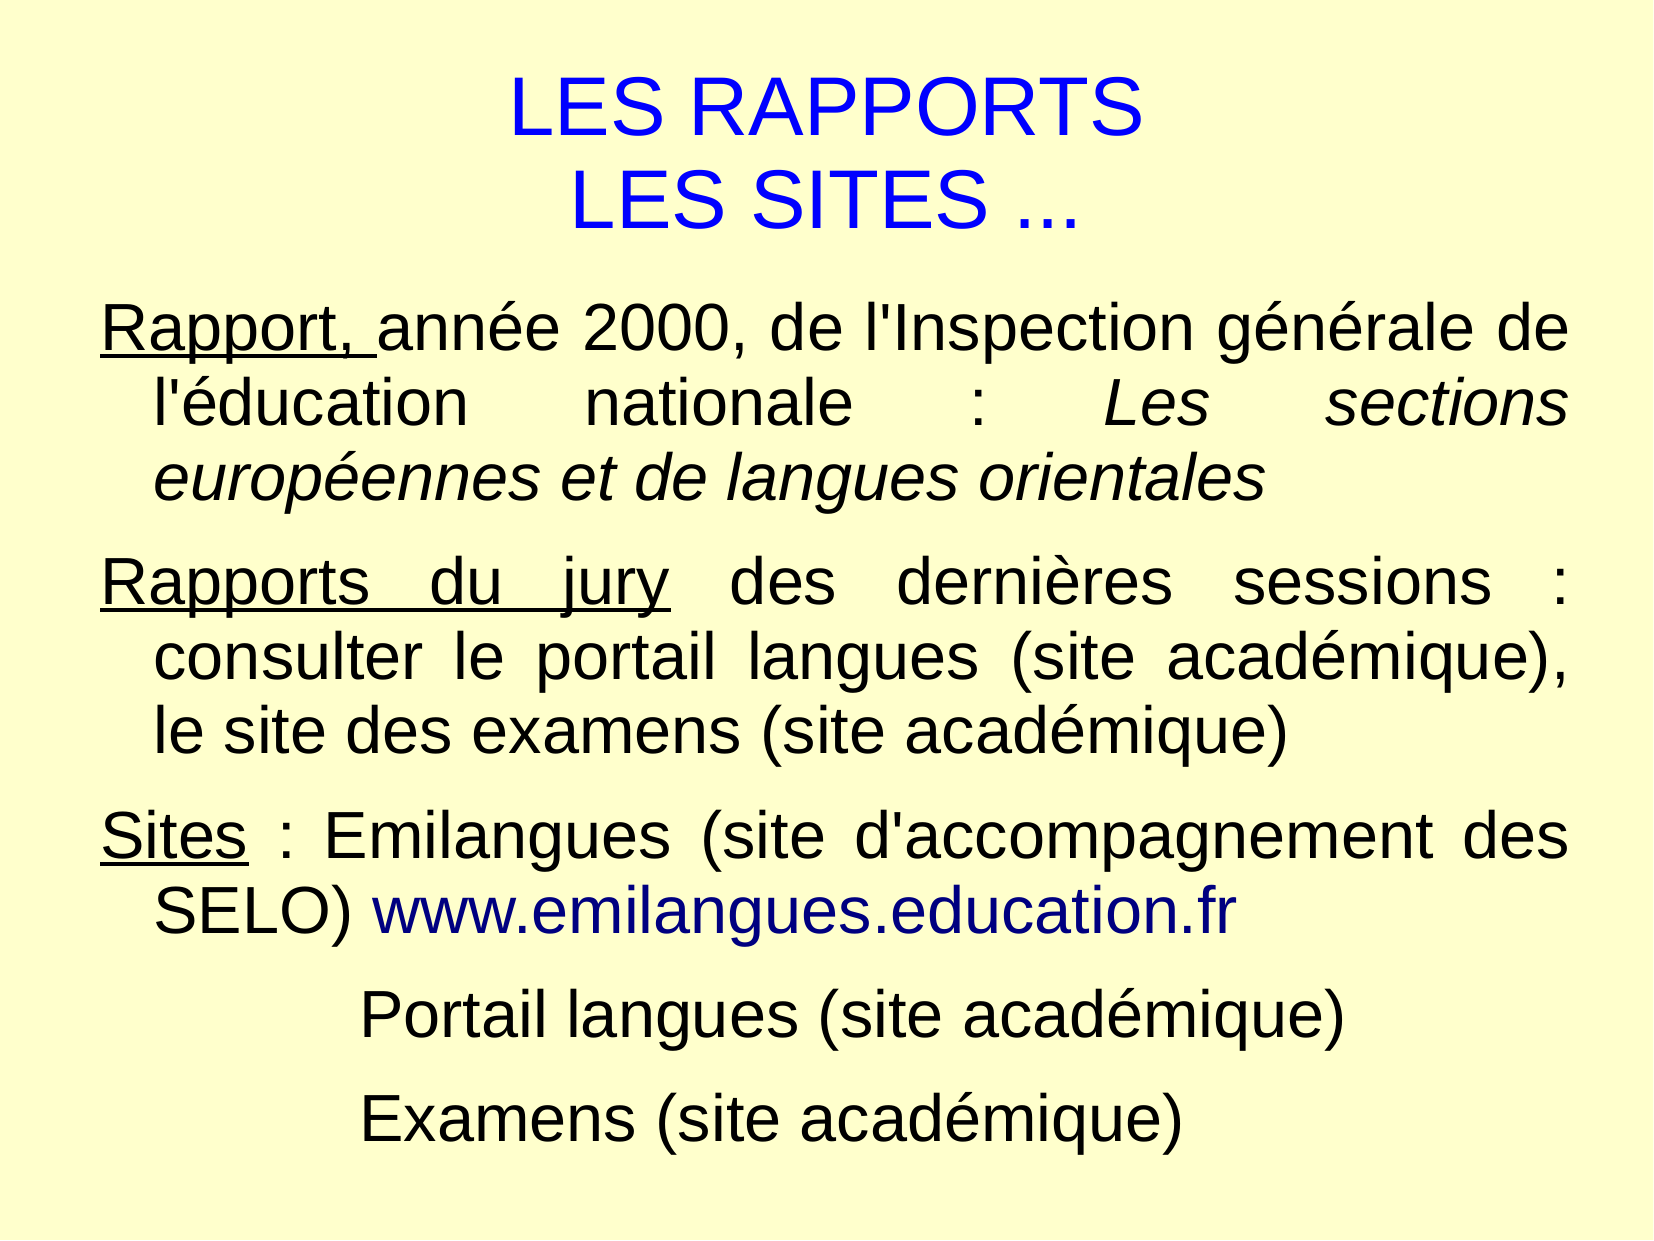

# LES RAPPORTS LES SITES ...
Rapport, année 2000, de l'Inspection générale de l'éducation nationale : Les sections européennes et de langues orientales
Rapports du jury des dernières sessions : consulter le portail langues (site académique), le site des examens (site académique)
Sites : Emilangues (site d'accompagnement des SELO) www.emilangues.education.fr
 Portail langues (site académique)
 Examens (site académique)